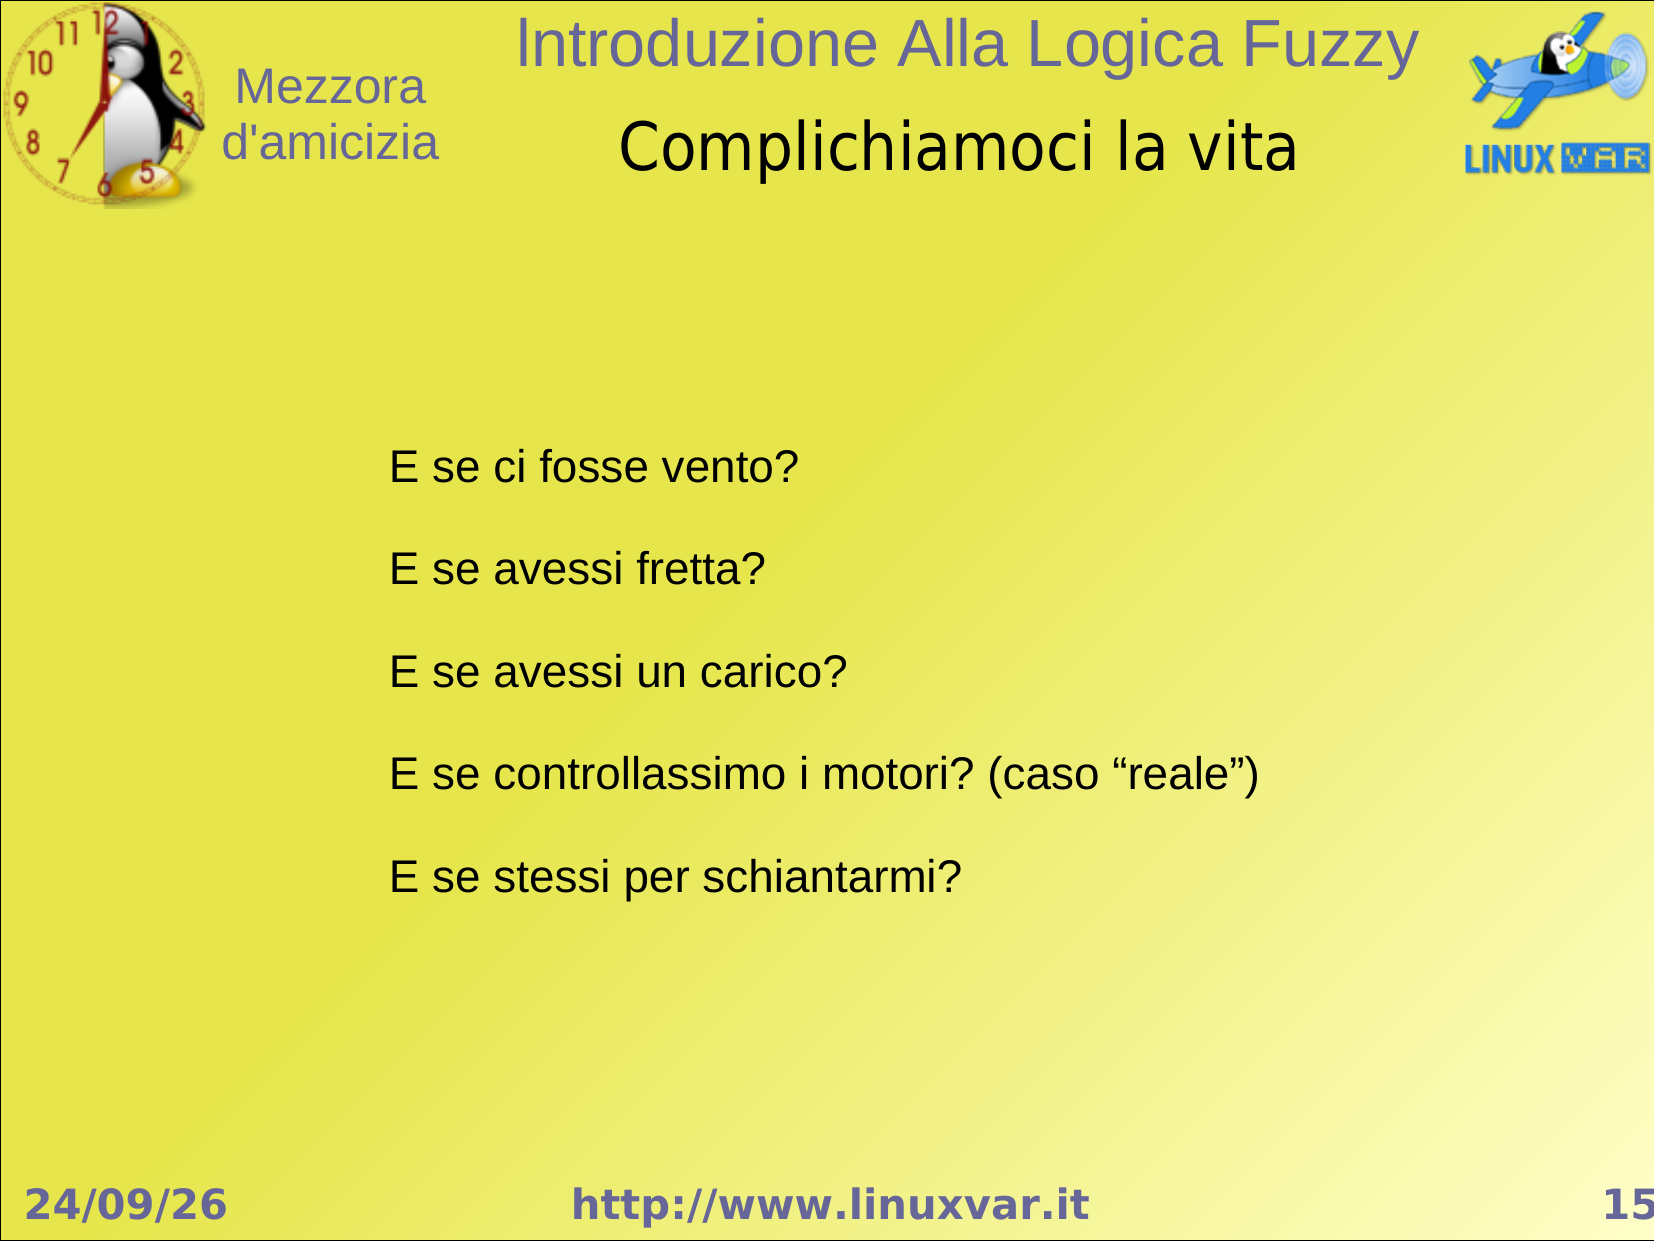

# Complichiamoci la vita
 E se ci fosse vento?
 E se avessi fretta?
 E se avessi un carico?
 E se controllassimo i motori? (caso “reale”)
 E se stessi per schiantarmi?
15